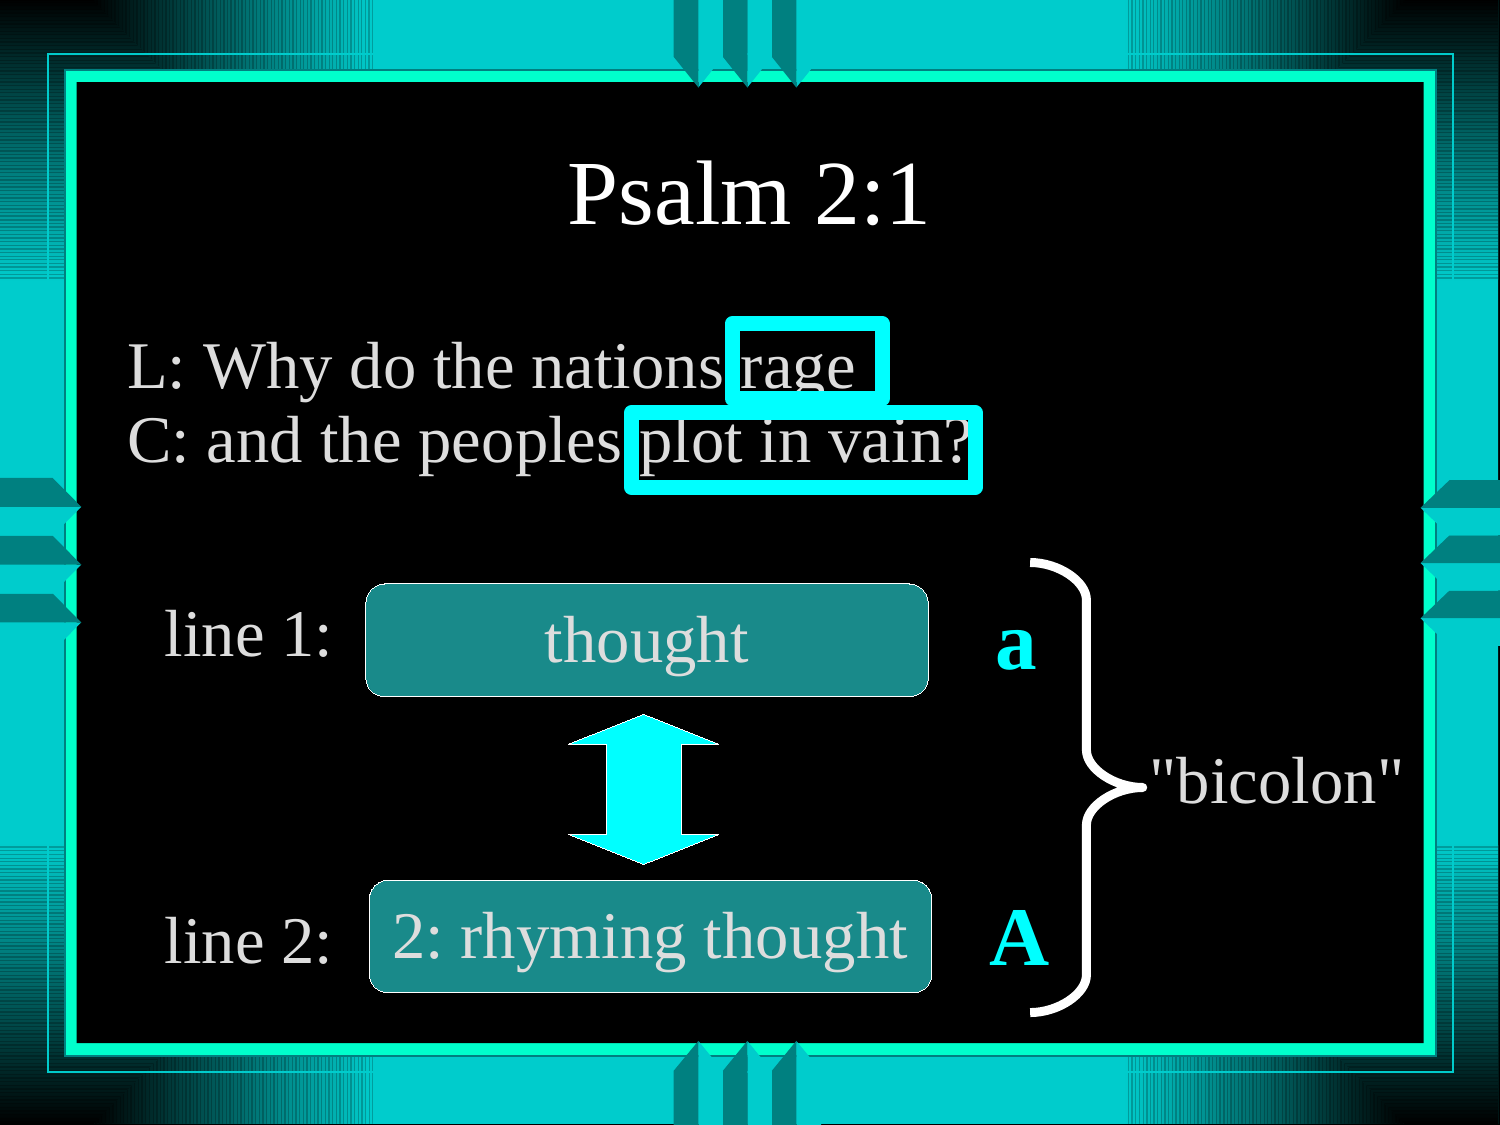

# Psalm 2:1
L: Why do the nations rage
C: and the peoples plot in vain?
a
A
"bicolon"
thought
2: rhyming thought
line 1:
line 2: